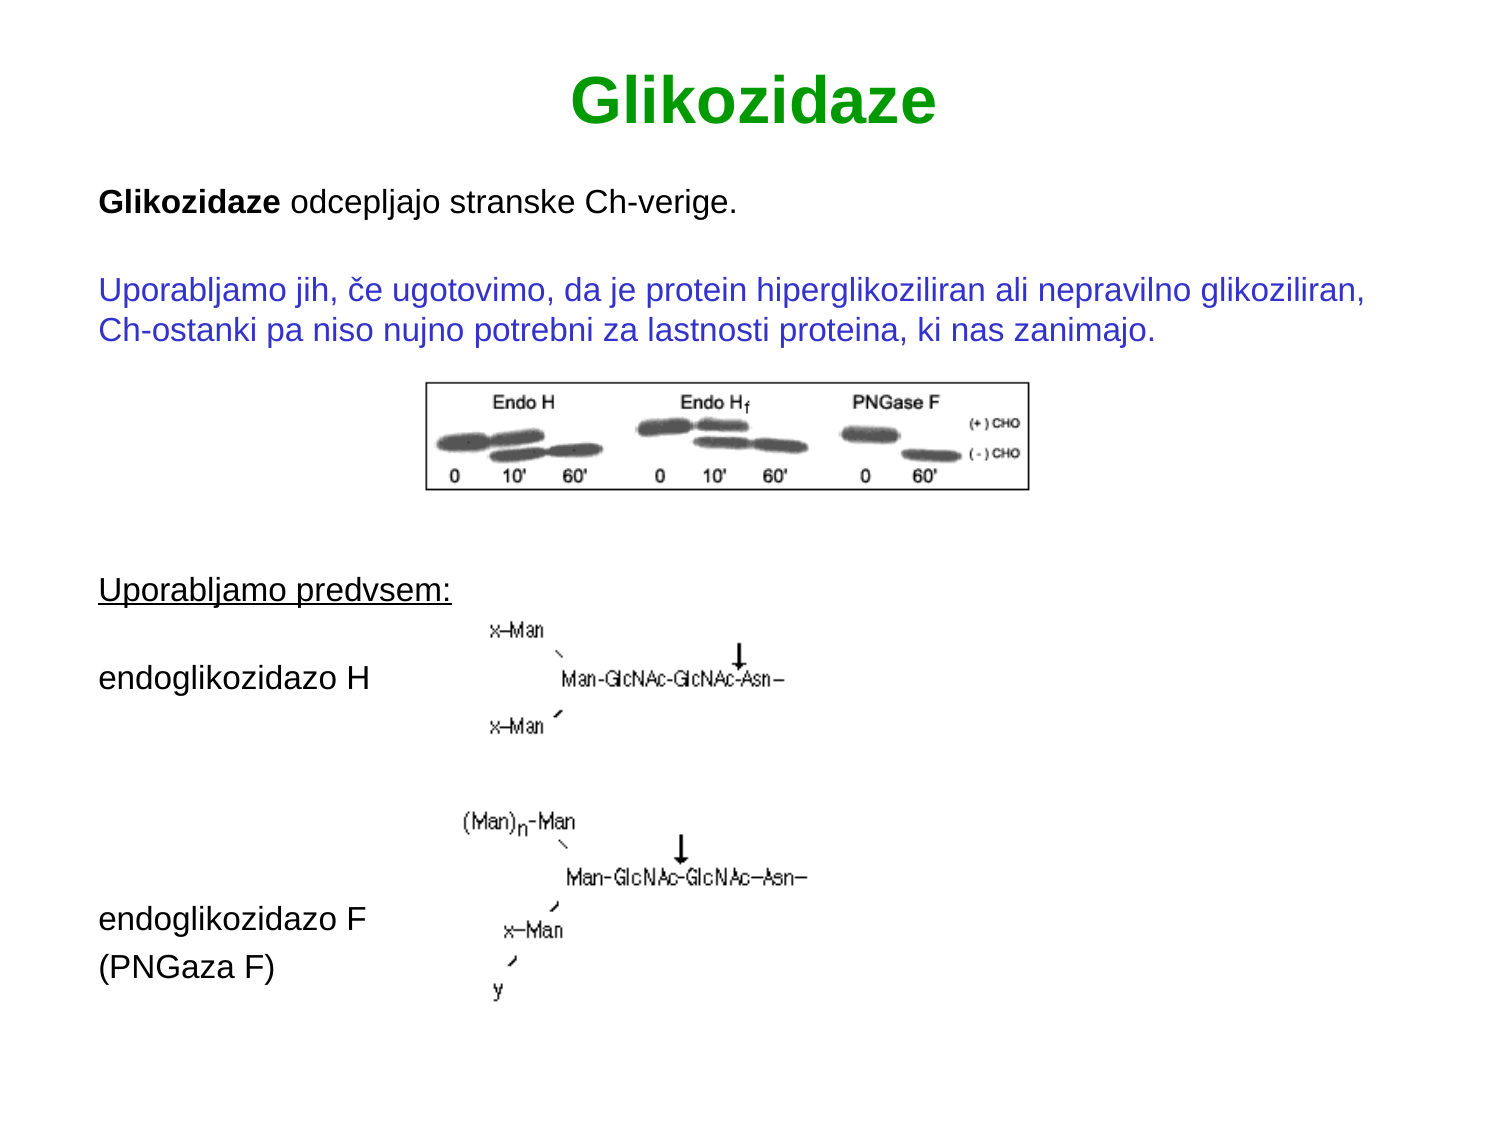

# Glikozidaze
Glikozidaze odcepljajo stranske Ch-verige.
Uporabljamo jih, če ugotovimo, da je protein hiperglikoziliran ali nepravilno glikoziliran, Ch-ostanki pa niso nujno potrebni za lastnosti proteina, ki nas zanimajo.
Uporabljamo predvsem:
endoglikozidazo H
endoglikozidazo F
(PNGaza F)